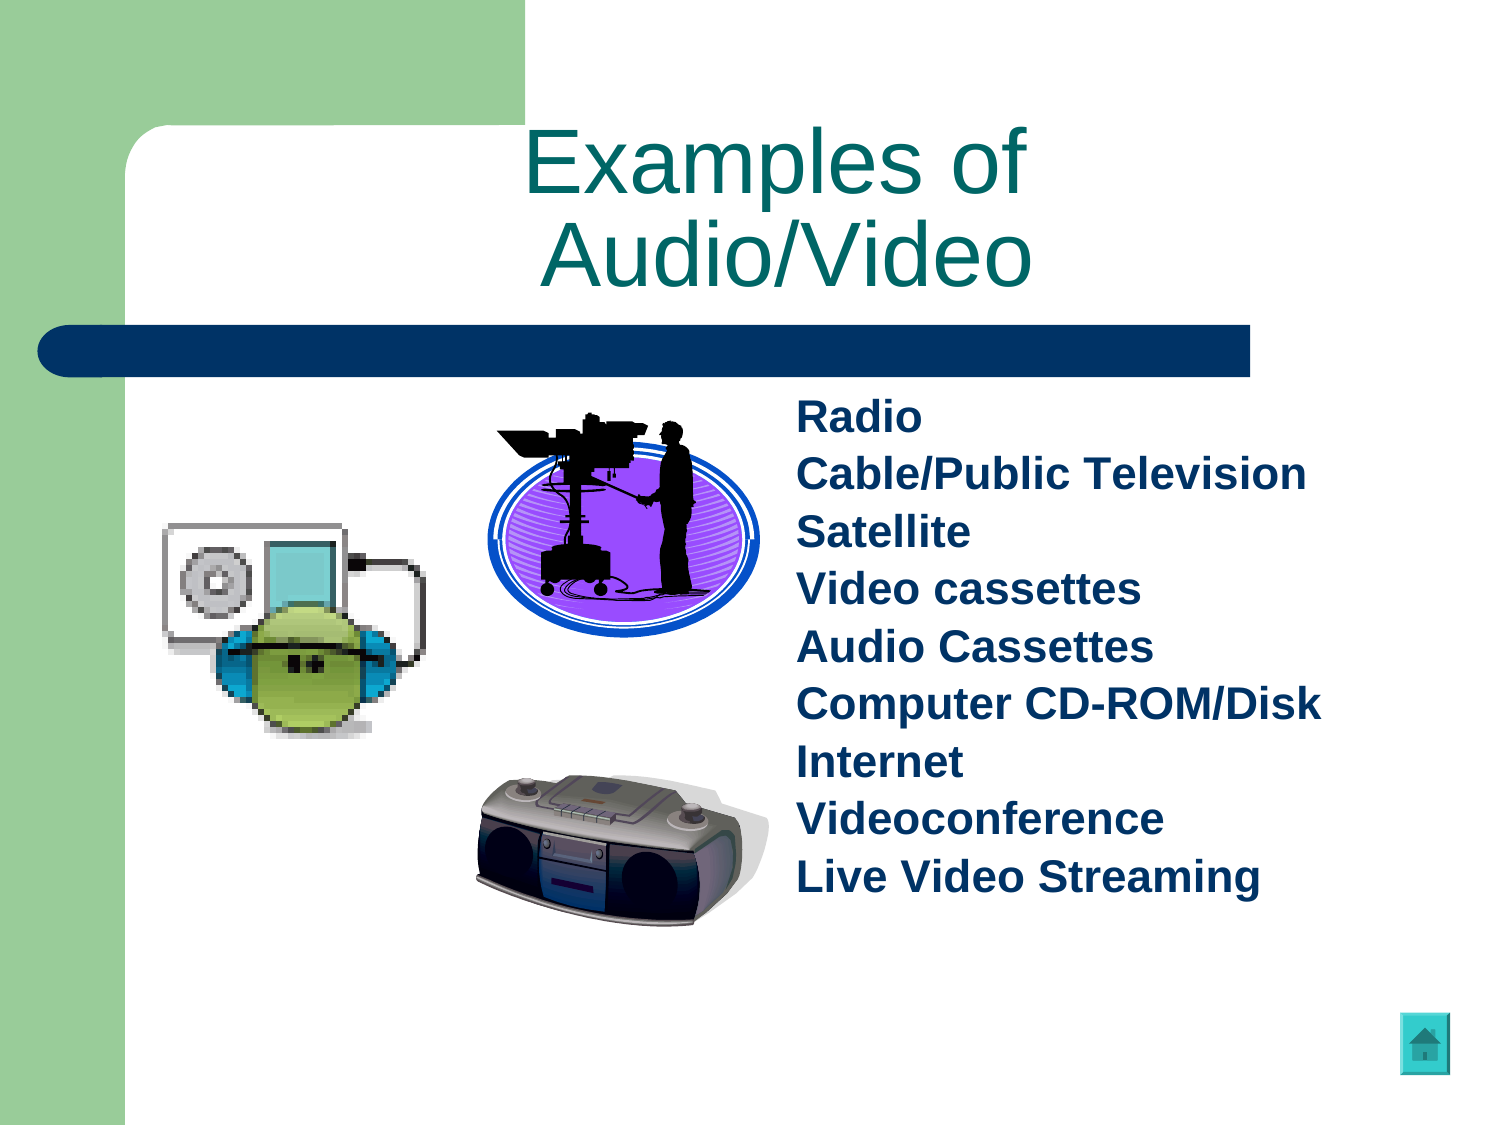

# Examples of Audio/Video
Radio
Cable/Public Television
Satellite
Video cassettes
Audio Cassettes
Computer CD-ROM/Disk
Internet
Videoconference
Live Video Streaming